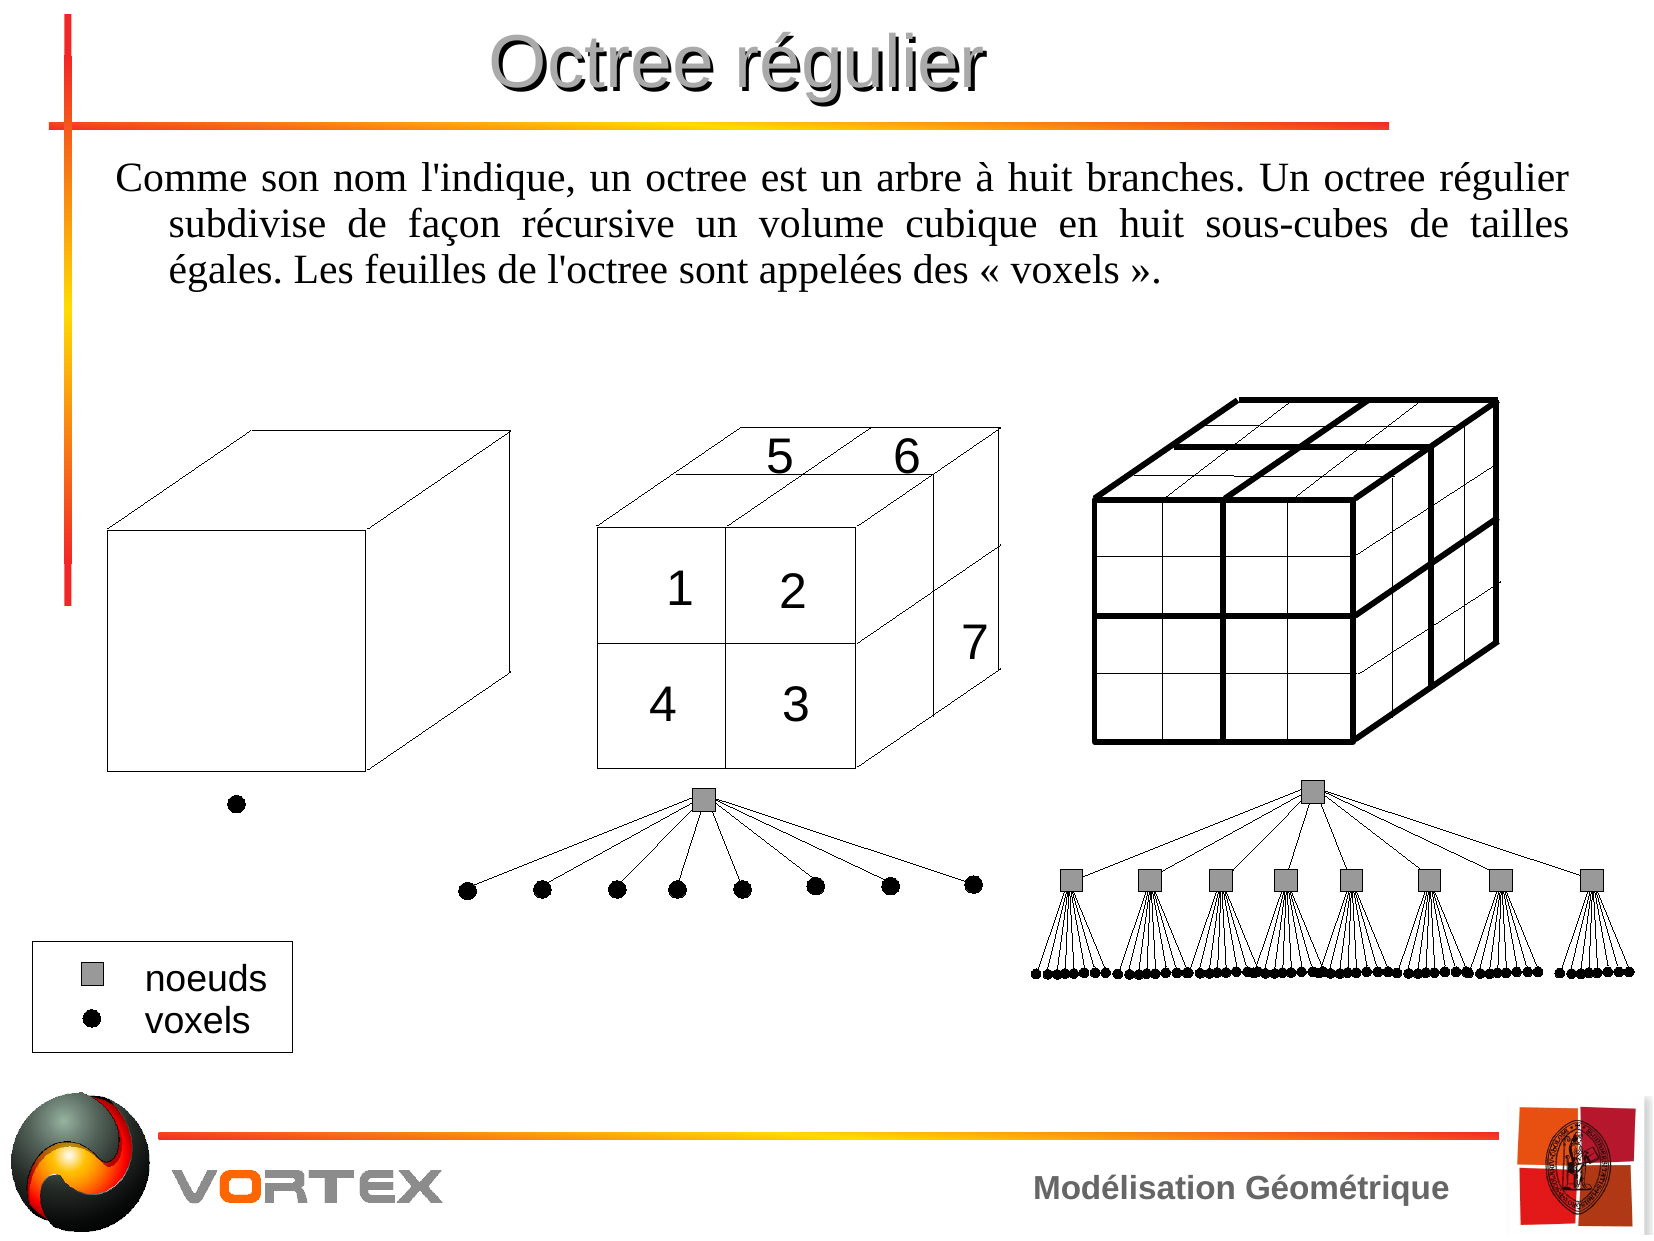

# Octree régulier
Comme son nom l'indique, un octree est un arbre à huit branches. Un octree régulier subdivise de façon récursive un volume cubique en huit sous-cubes de tailles égales. Les feuilles de l'octree sont appelées des « voxels ».
5
6
1
2
7
4
3
noeuds
voxels